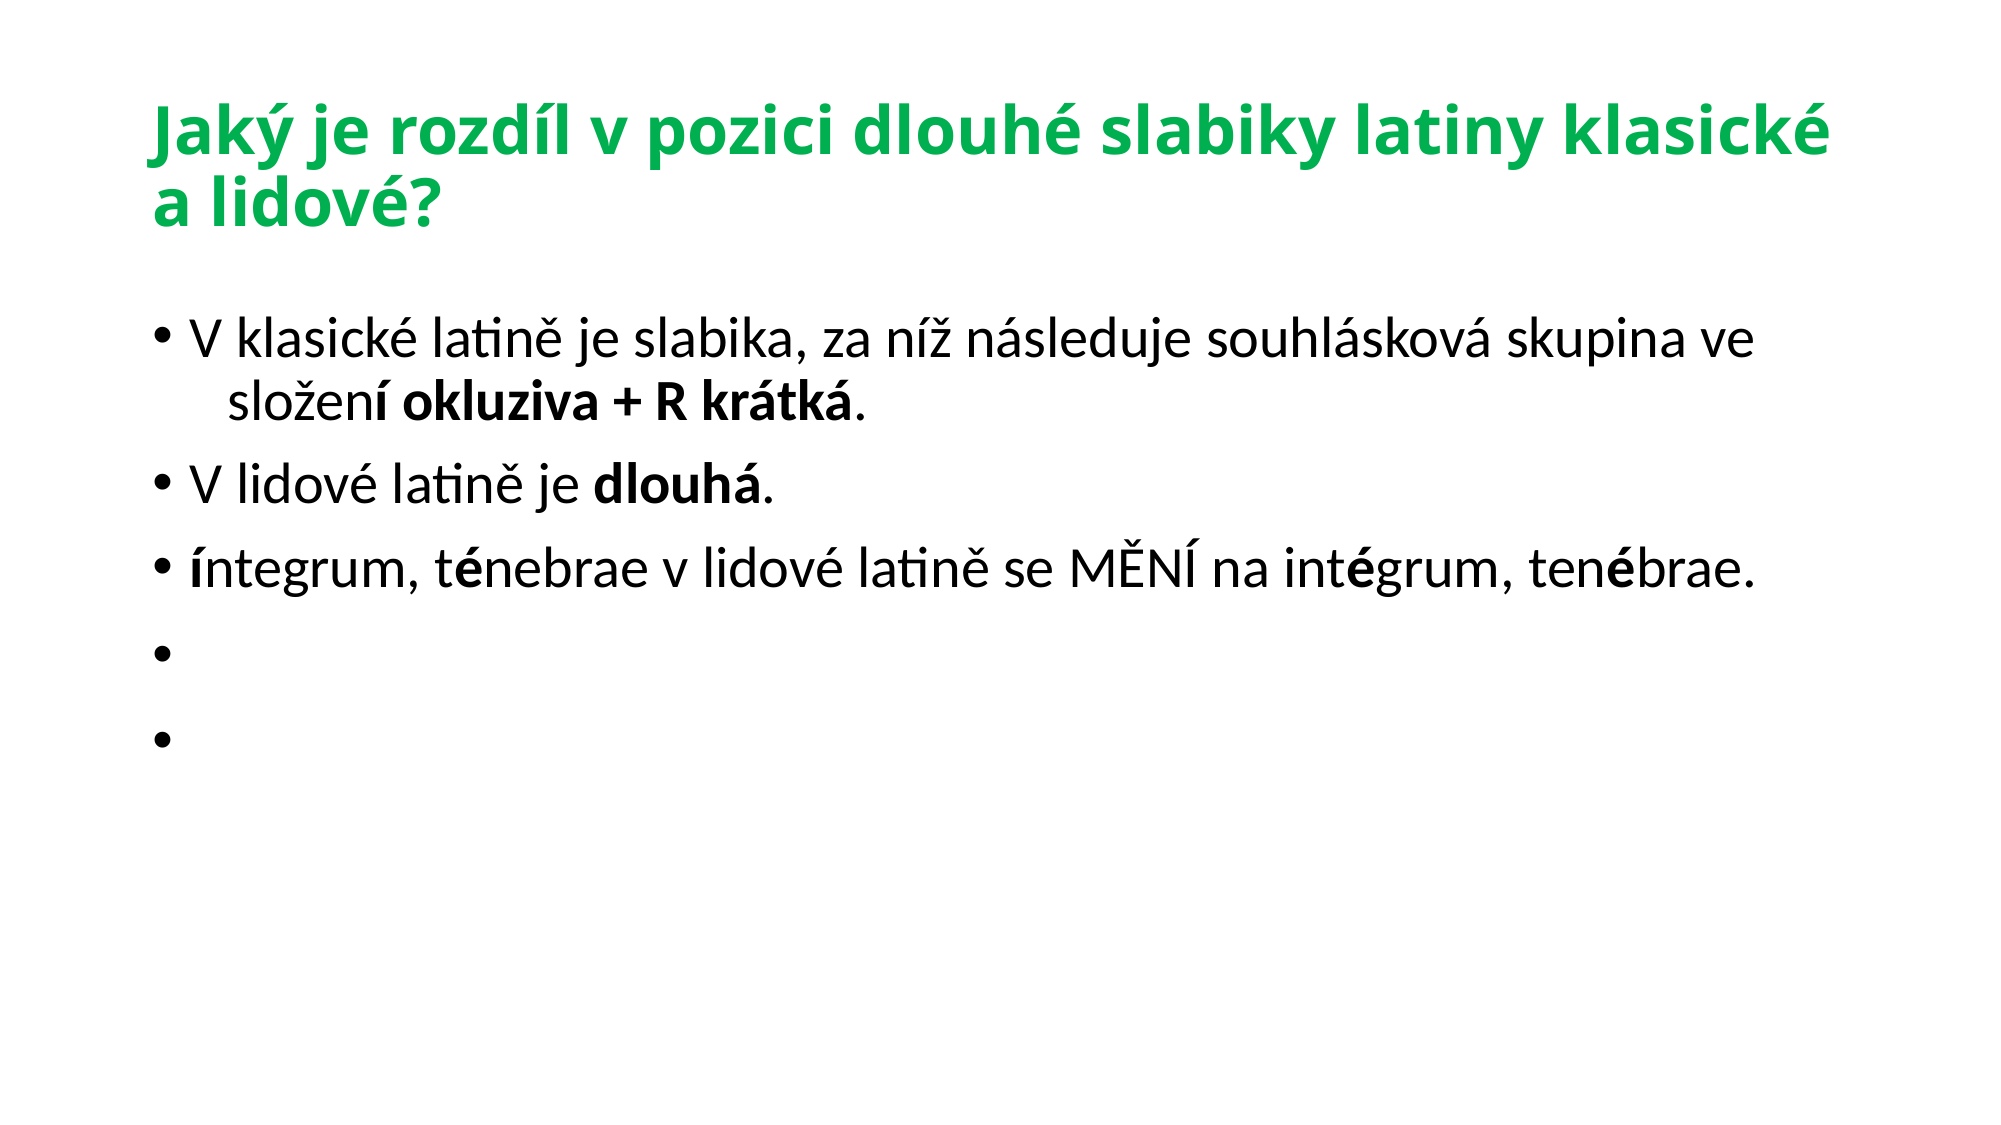

# Jaký je rozdíl v pozici dlouhé slabiky latiny klasické a lidové?
V klasické latině je slabika, za níž následuje souhlásková skupina ve složení okluziva + R krátká.
V lidové latině je dlouhá.
íntegrum, ténebrae v lidové latině se MĚNÍ na intégrum, tenébrae.